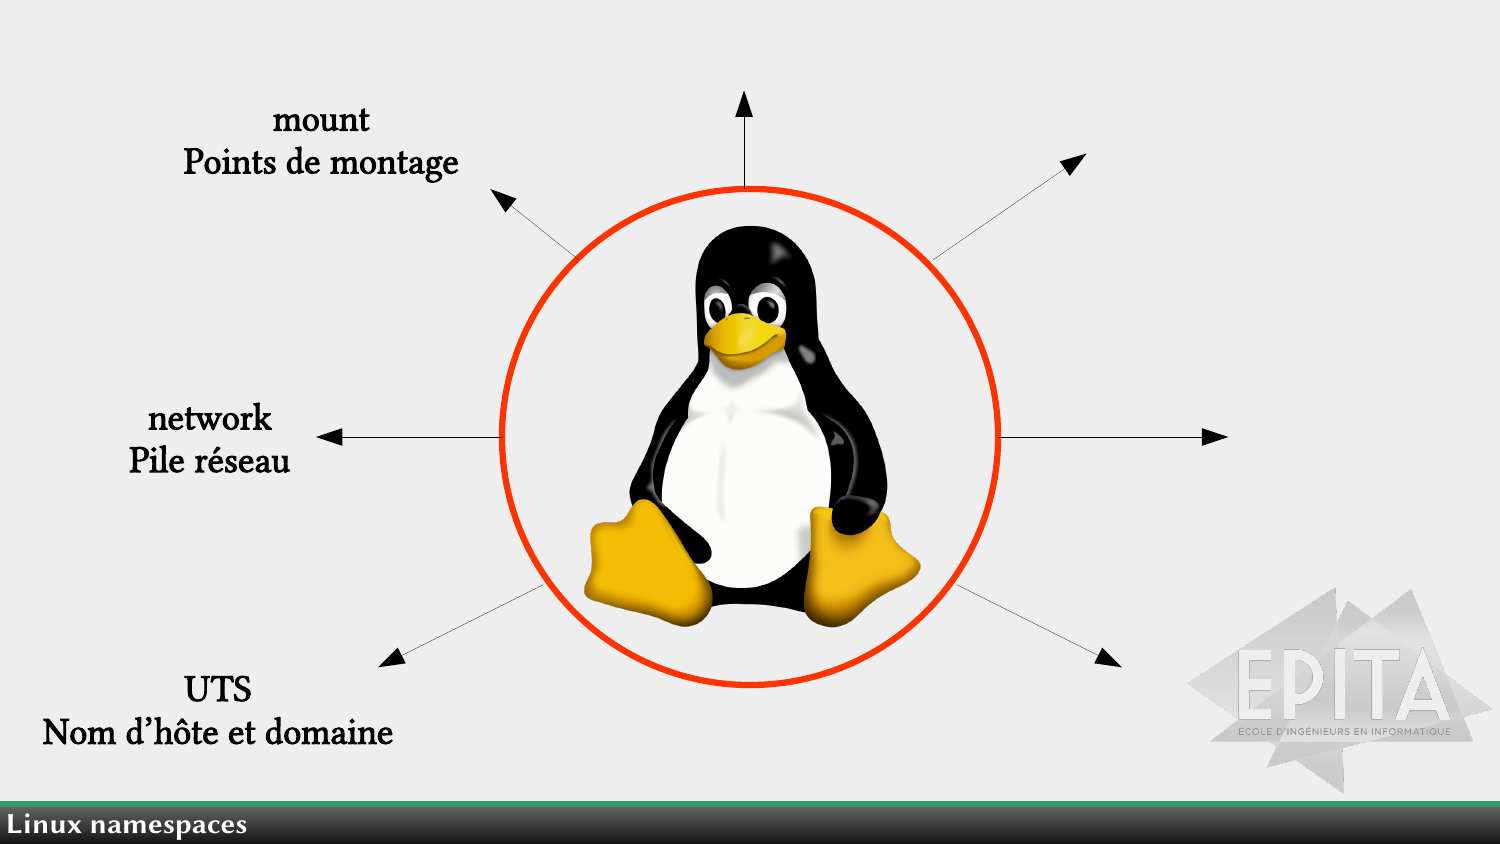

mount
Points de montage
network
Pile réseau
UTS
Nom d’hôte et domaine
# Linux namespaces